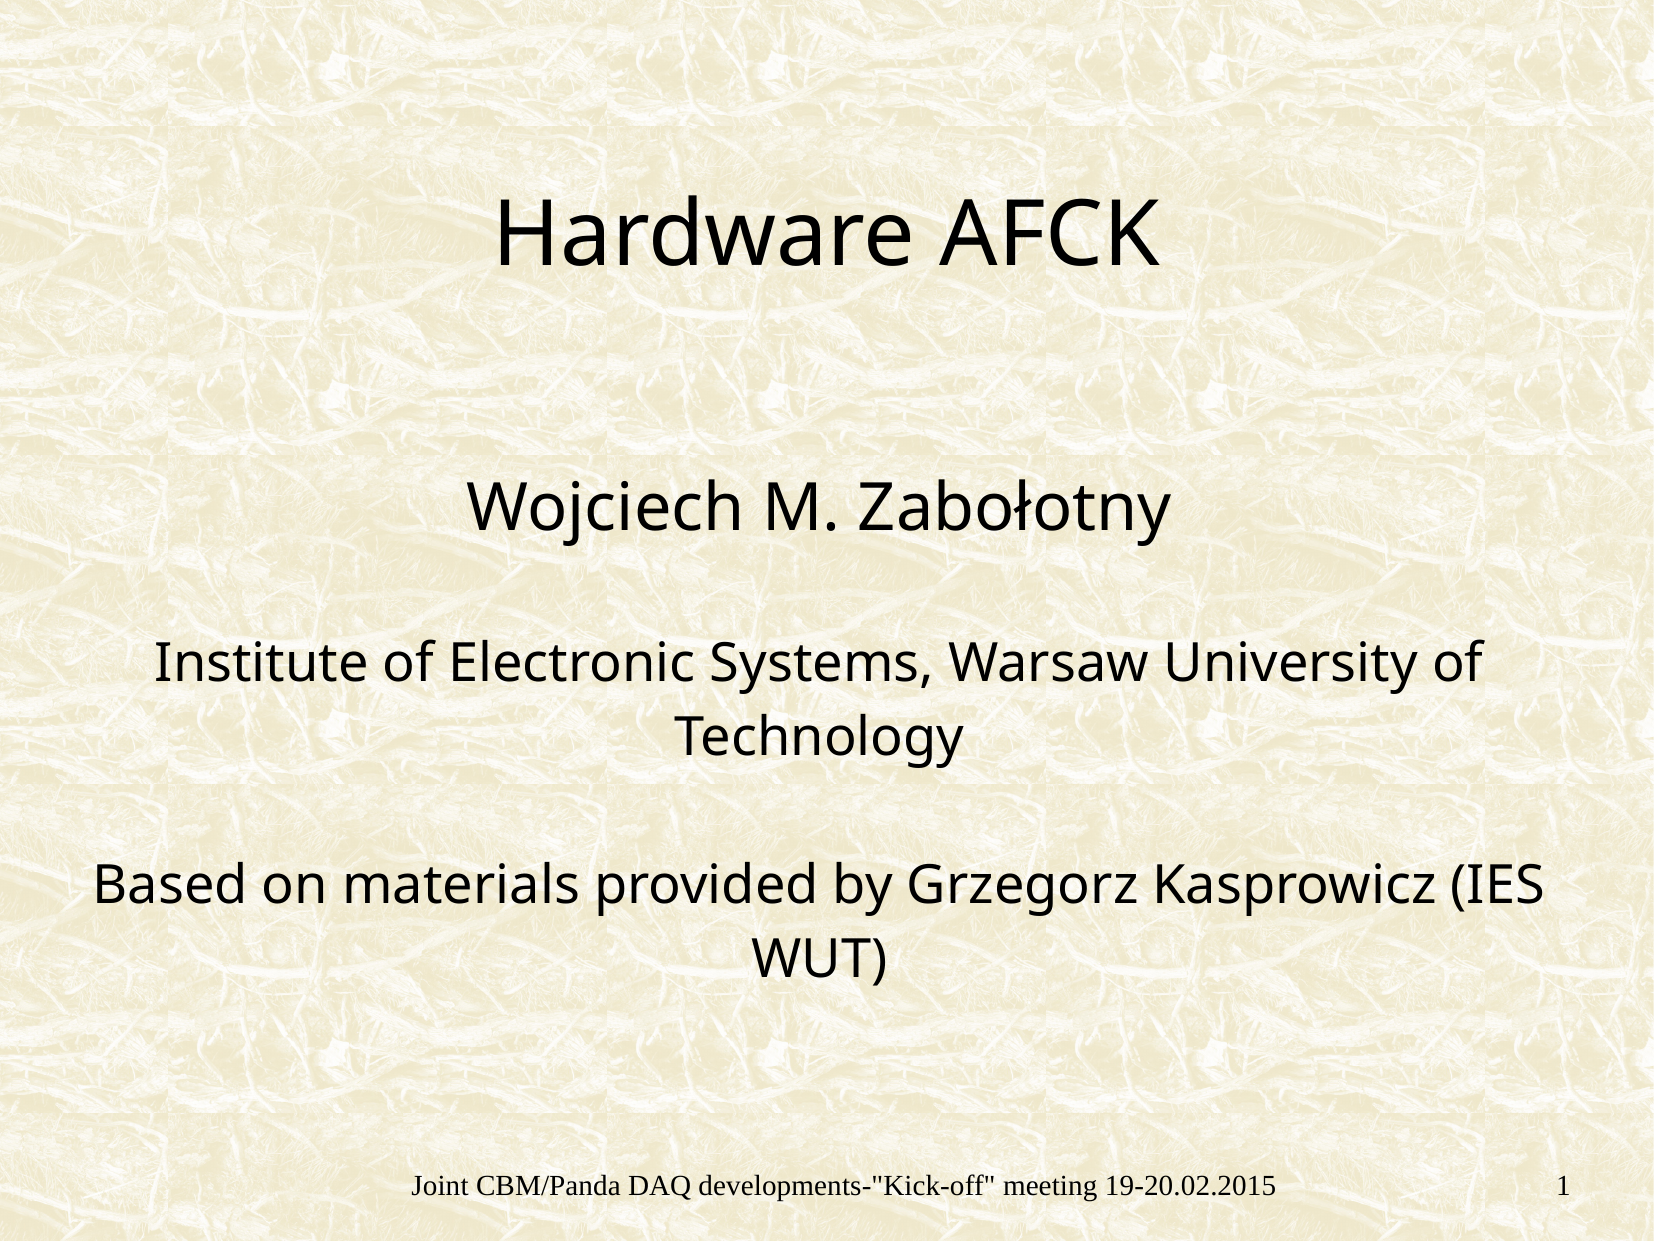

# Hardware AFCK
Wojciech M. Zabołotny
Institute of Electronic Systems, Warsaw University of Technology
Based on materials provided by Grzegorz Kasprowicz (IES WUT)
Joint CBM/Panda DAQ developments-"Kick-off" meeting 19-20.02.2015
1